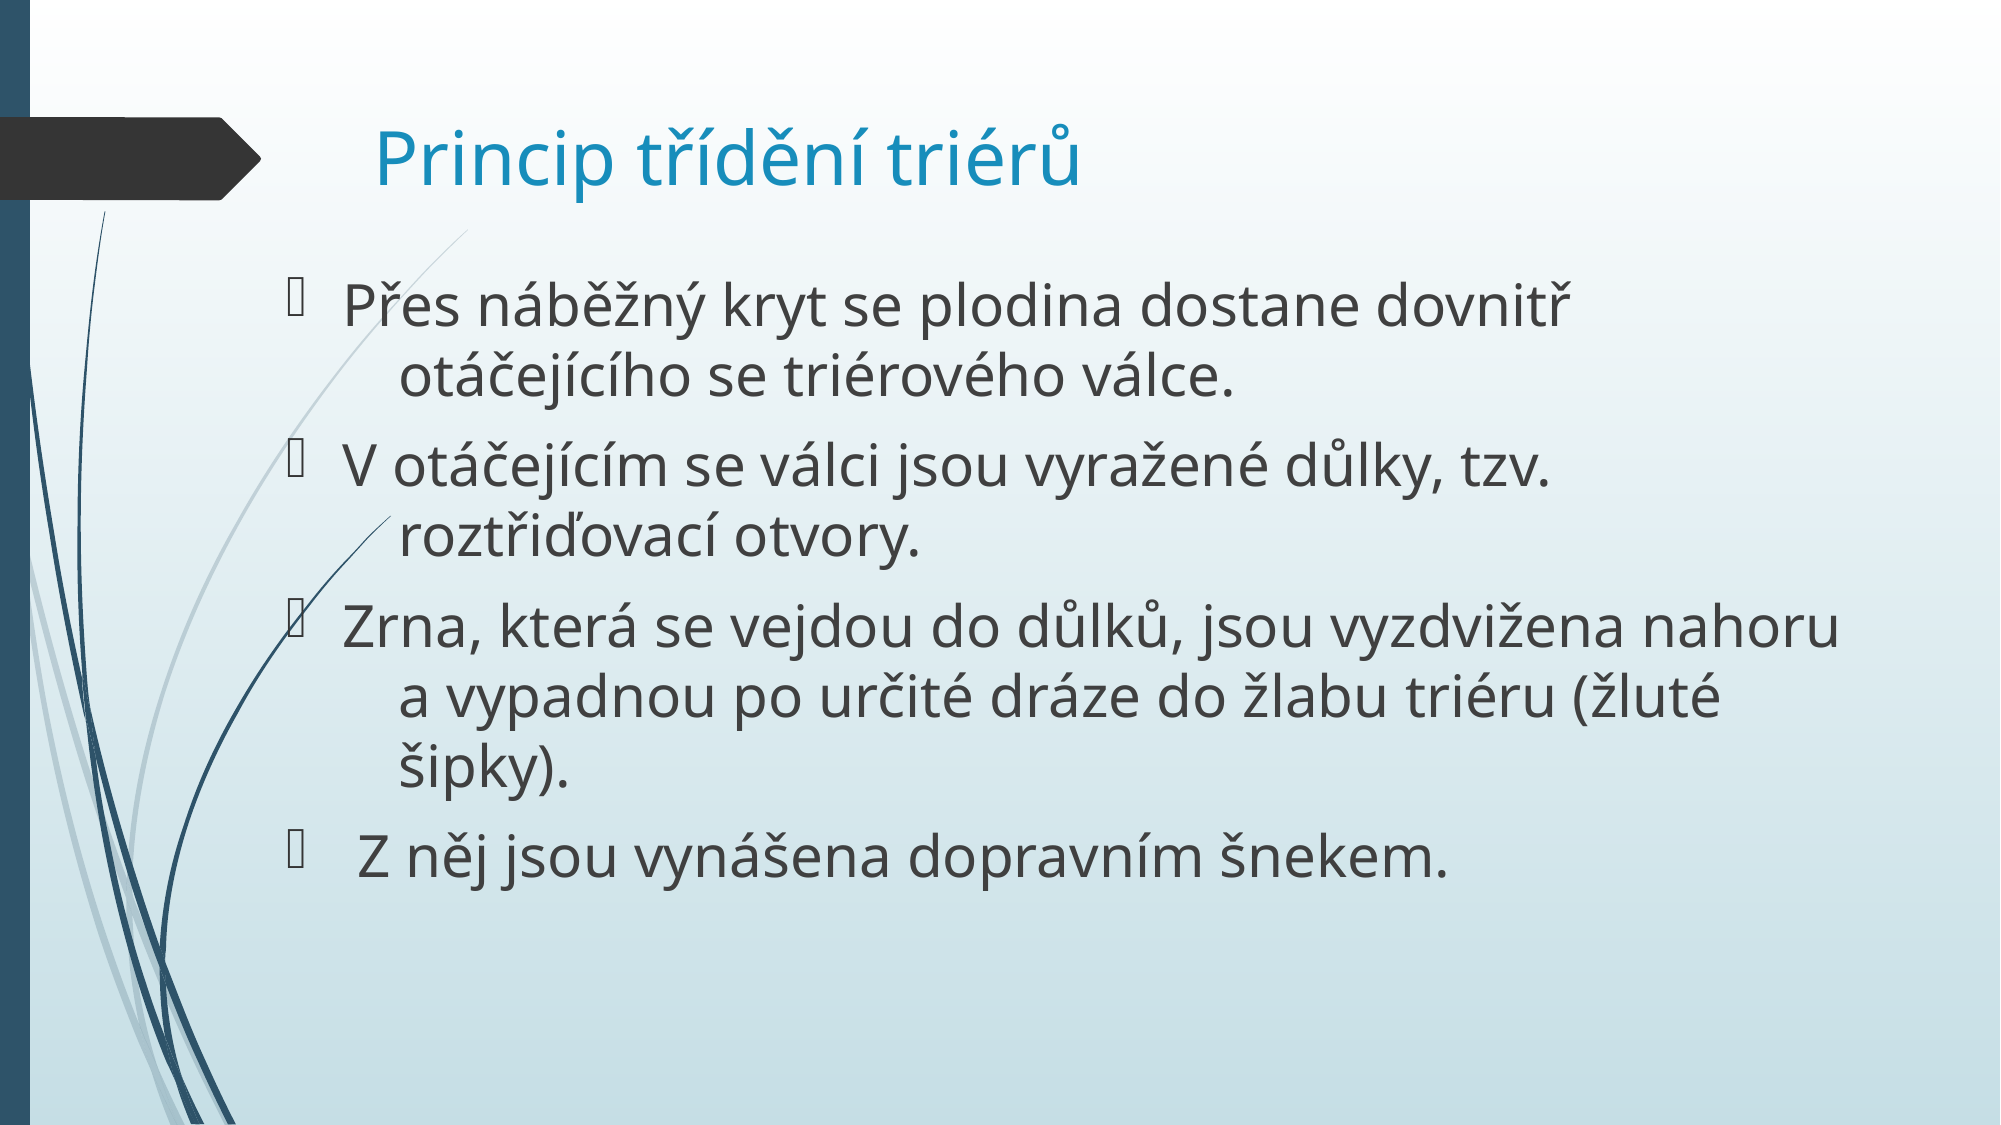

# Princip třídění triérů
Přes náběžný kryt se plodina dostane dovnitř otáčejícího se triérového válce.
V otáčejícím se válci jsou vyražené důlky, tzv. roztřiďovací otvory.
Zrna, která se vejdou do důlků, jsou vyzdvižena nahoru a vypadnou po určité dráze do žlabu triéru (žluté šipky).
 Z něj jsou vynášena dopravním šnekem.